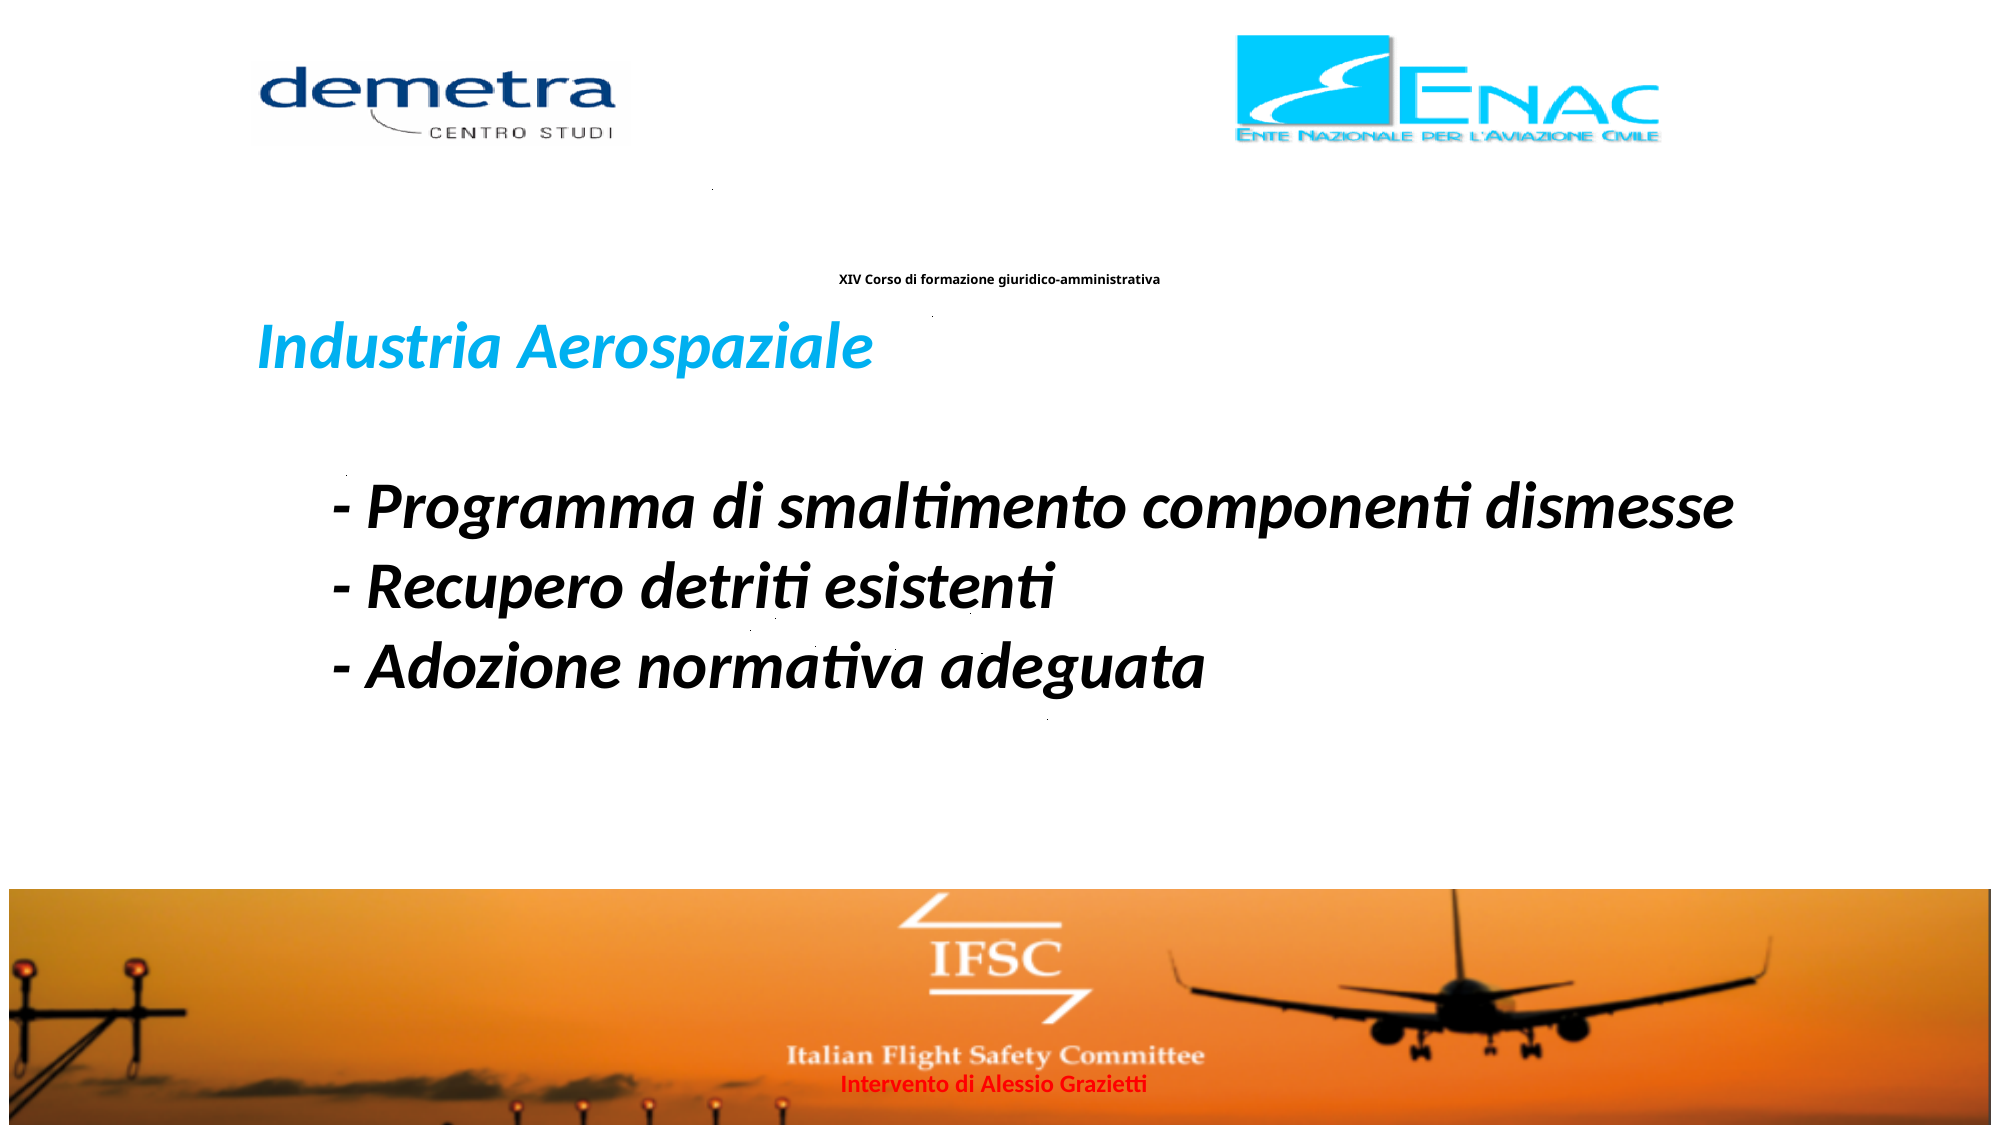

# XIV Corso di formazione giuridico-amministrativa
Industria Aerospaziale
	- Programma di smaltimento componenti dismesse
	- Recupero detriti esistenti
	- Adozione normativa adeguata
Intervento di Alessio Grazietti